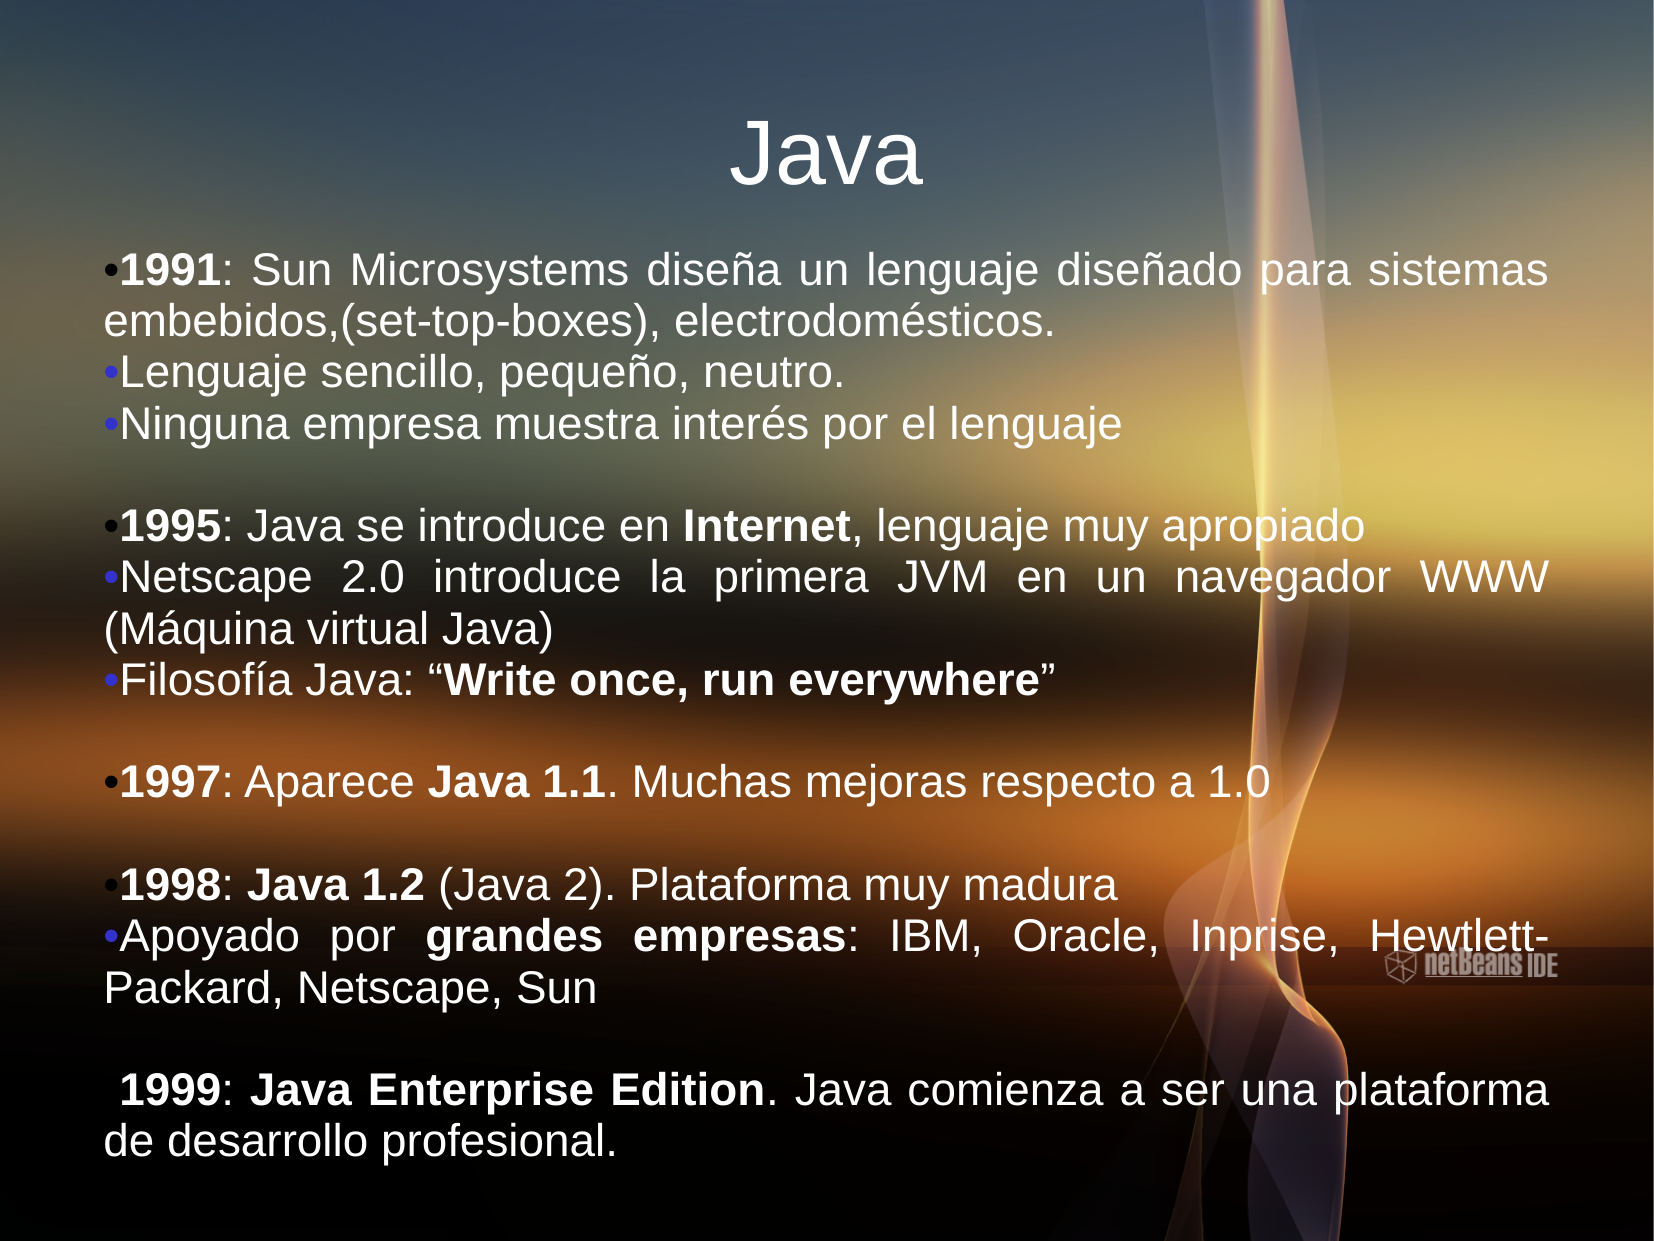

# Java
1991: Sun Microsystems diseña un lenguaje diseñado para sistemas embebidos,(set-top-boxes), electrodomésticos.
Lenguaje sencillo, pequeño, neutro.
Ninguna empresa muestra interés por el lenguaje
1995: Java se introduce en Internet, lenguaje muy apropiado
Netscape 2.0 introduce la primera JVM en un navegador WWW (Máquina virtual Java)
Filosofía Java: “Write once, run everywhere”
1997: Aparece Java 1.1. Muchas mejoras respecto a 1.0
1998: Java 1.2 (Java 2). Plataforma muy madura
Apoyado por grandes empresas: IBM, Oracle, Inprise, Hewtlett-Packard, Netscape, Sun
1999: Java Enterprise Edition. Java comienza a ser una plataforma de desarrollo profesional.